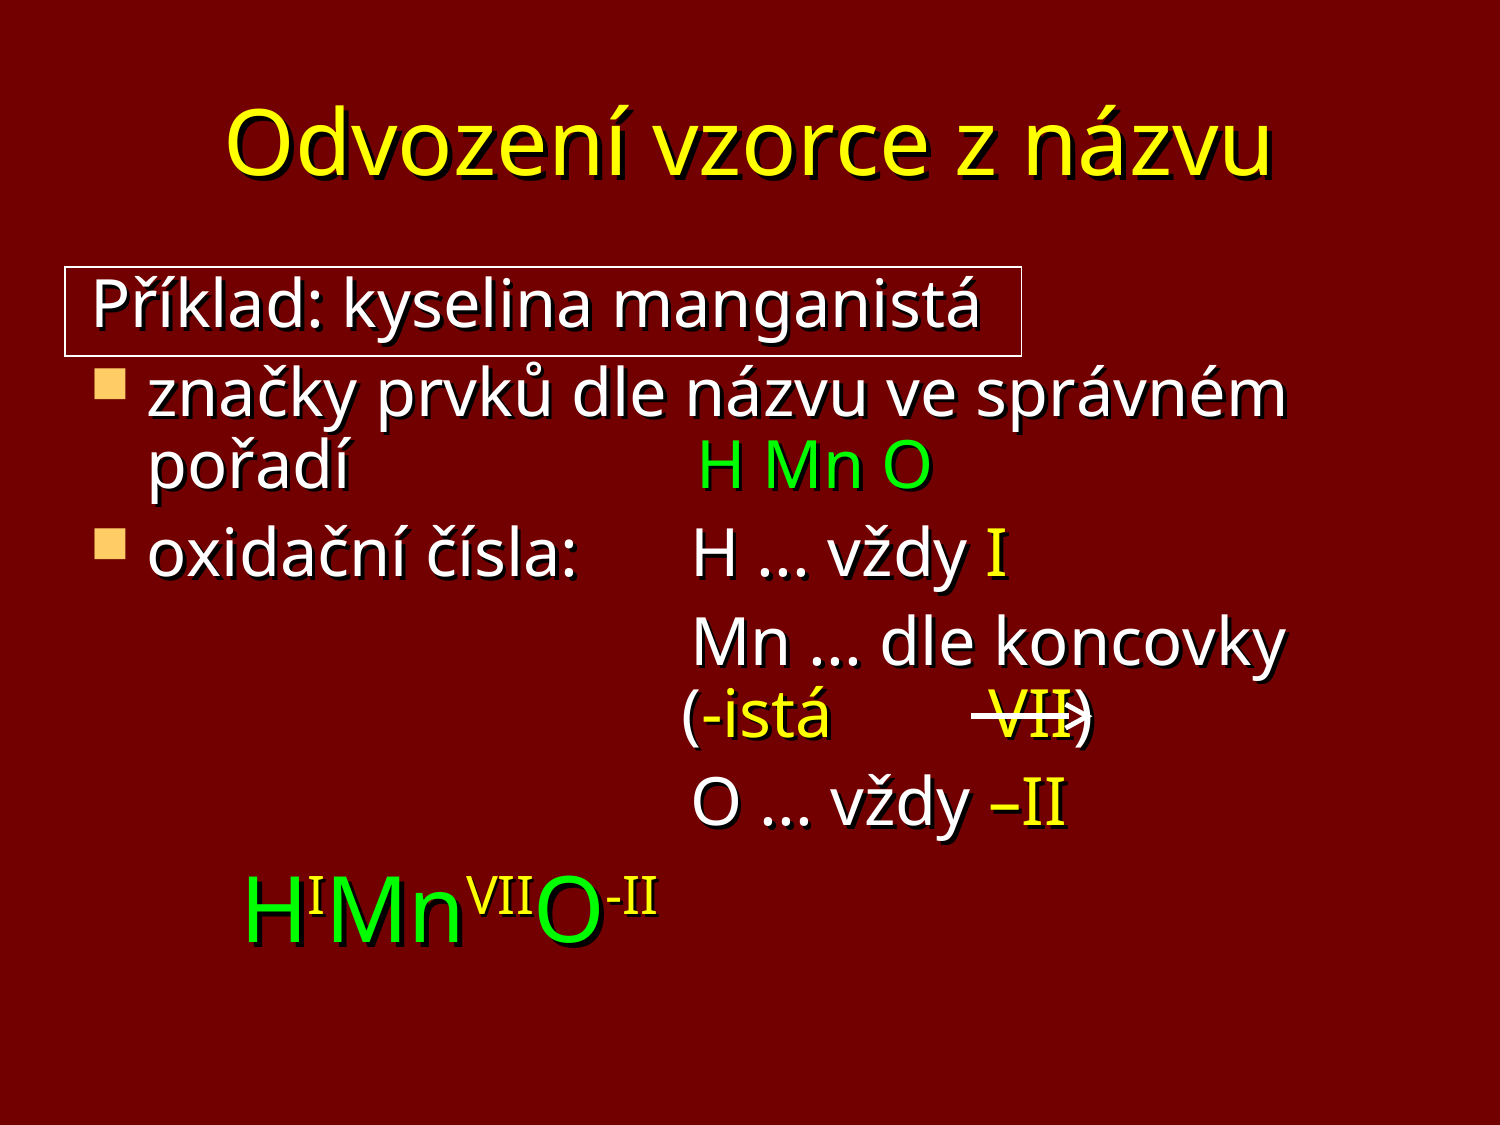

# Odvození vzorce z názvu
Příklad: kyselina manganistá
značky prvků dle názvu ve správném pořadí H Mn O
oxidační čísla:	H ... vždy I
					Mn ... dle koncovky
 (-istá VII)
					O ... vždy –II
		HIMnVIIO-II